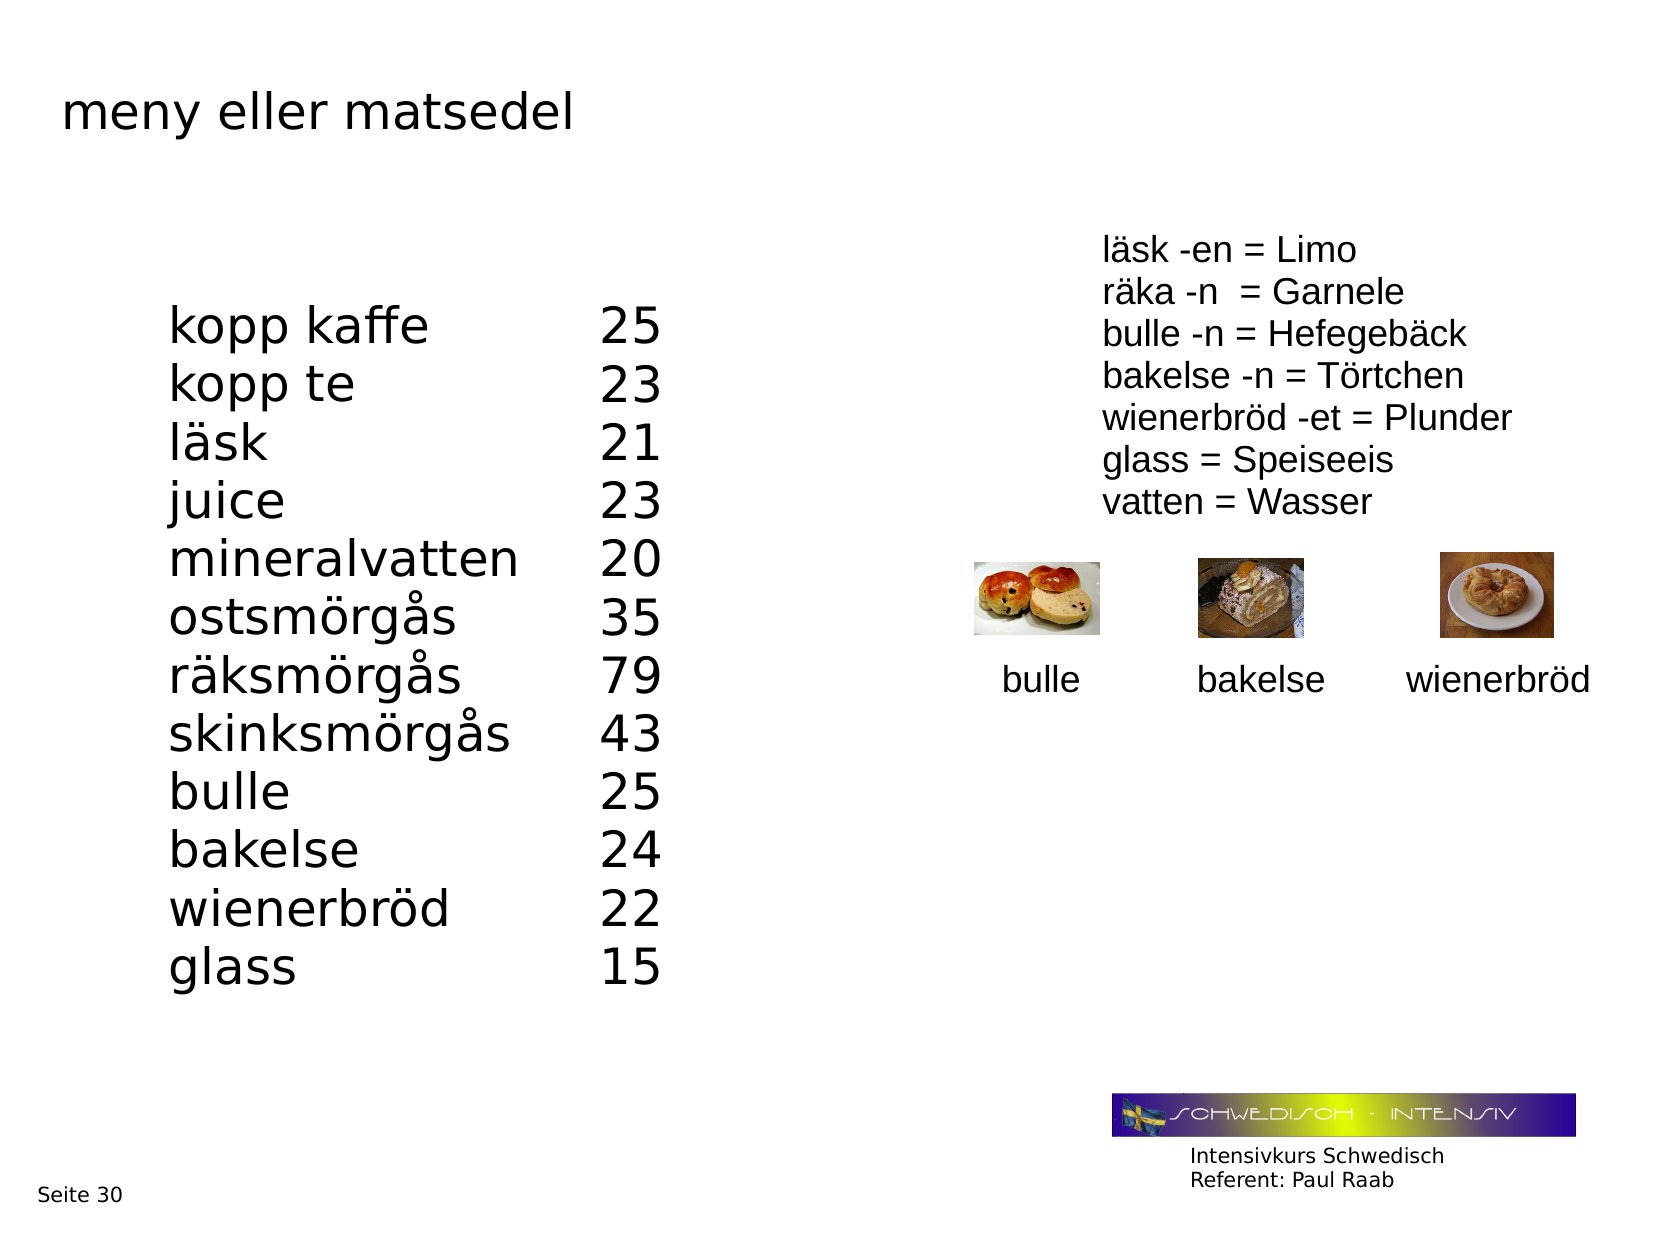

meny eller matsedel
läsk -en = Limo
räka -n = Garnele
bulle -n = Hefegebäck
bakelse -n = Törtchen
wienerbröd -et = Plunder
glass = Speiseeis
vatten = Wasser
kopp kaffe
kopp te
läsk
juice
mineralvatten
ostsmörgås
räksmörgås
skinksmörgås
bulle
bakelse
wienerbröd
glass
25
23
21
23
20
35
79
43
25
24
22
15
bulle
bakelse
wienerbröd